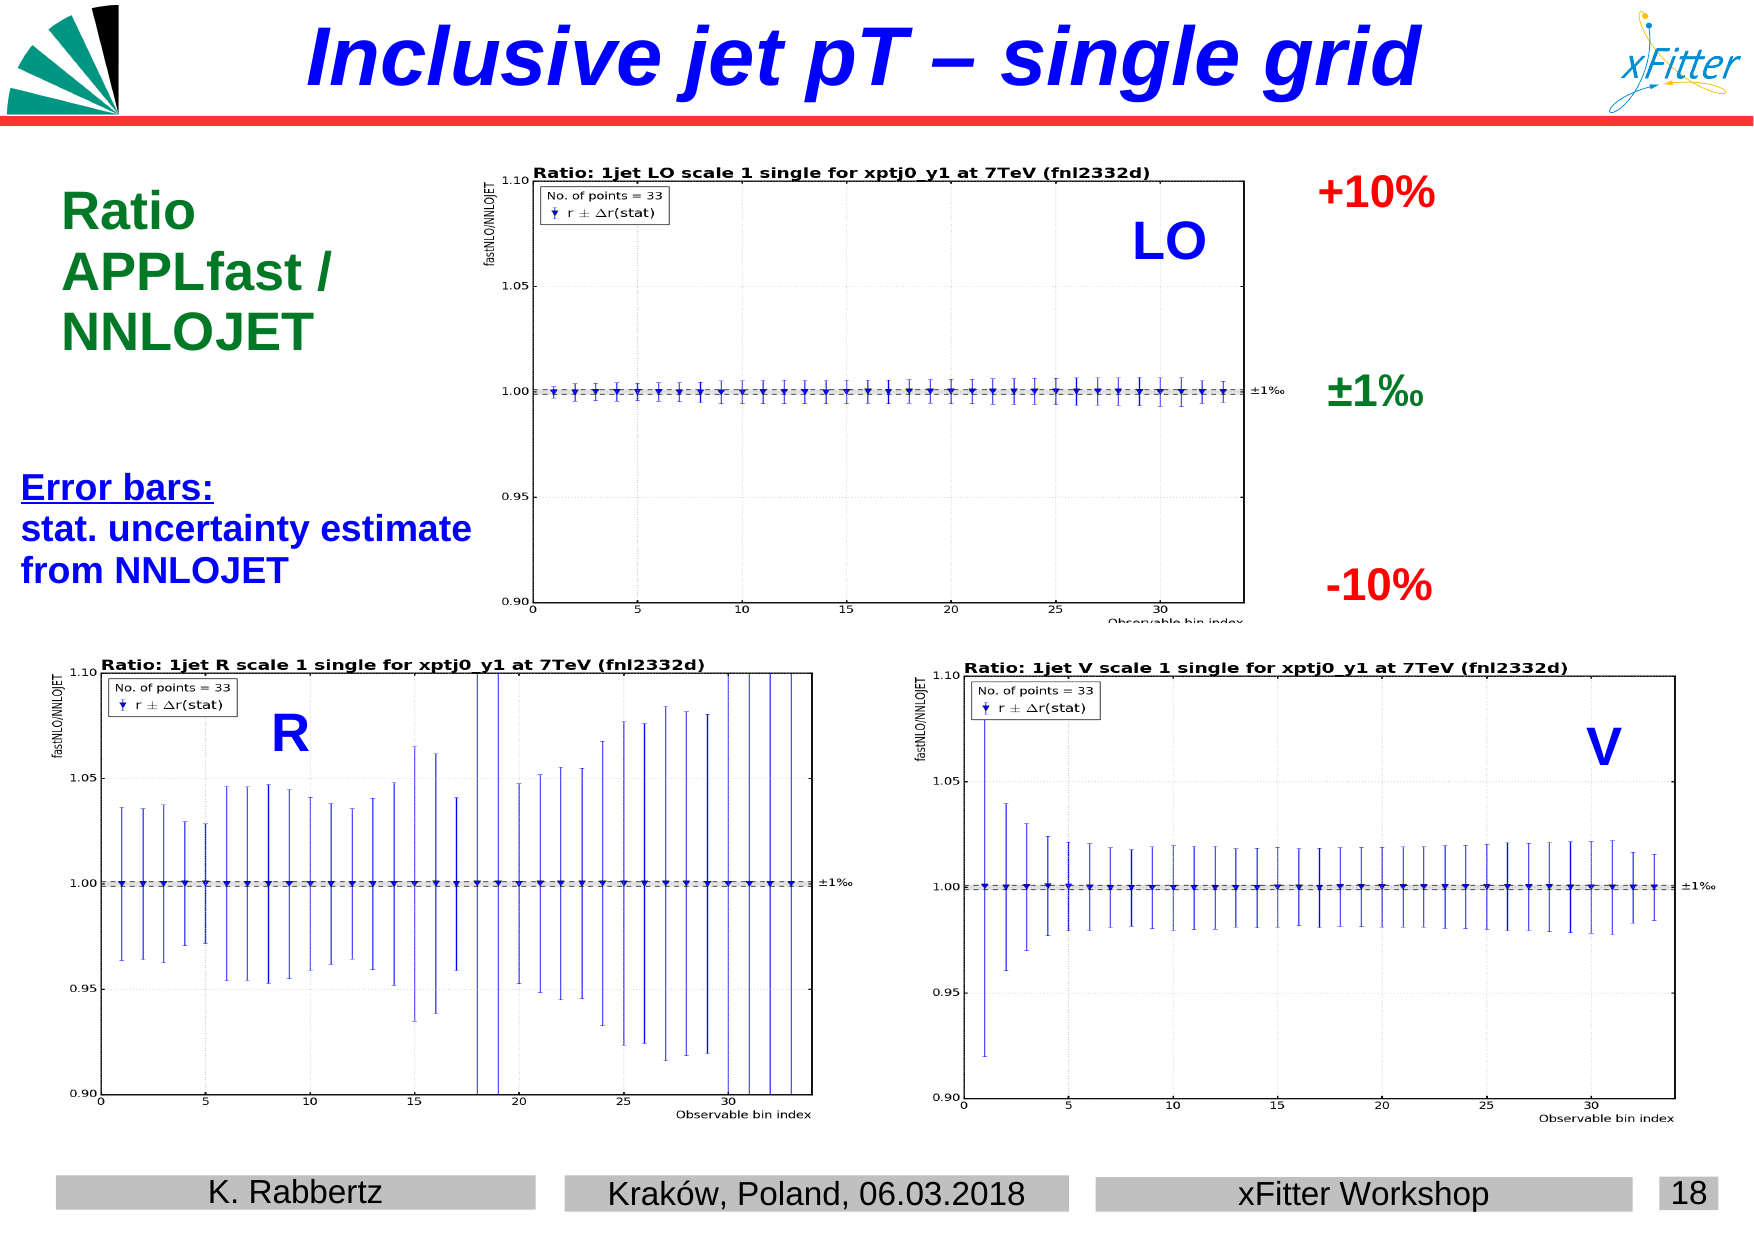

# Inclusive jet pT – single grid
+10%
Ratio
APPLfast /
NNLOJET
LO
±1‰
Error bars:
stat. uncertainty estimate from NNLOJET
-10%
R
V